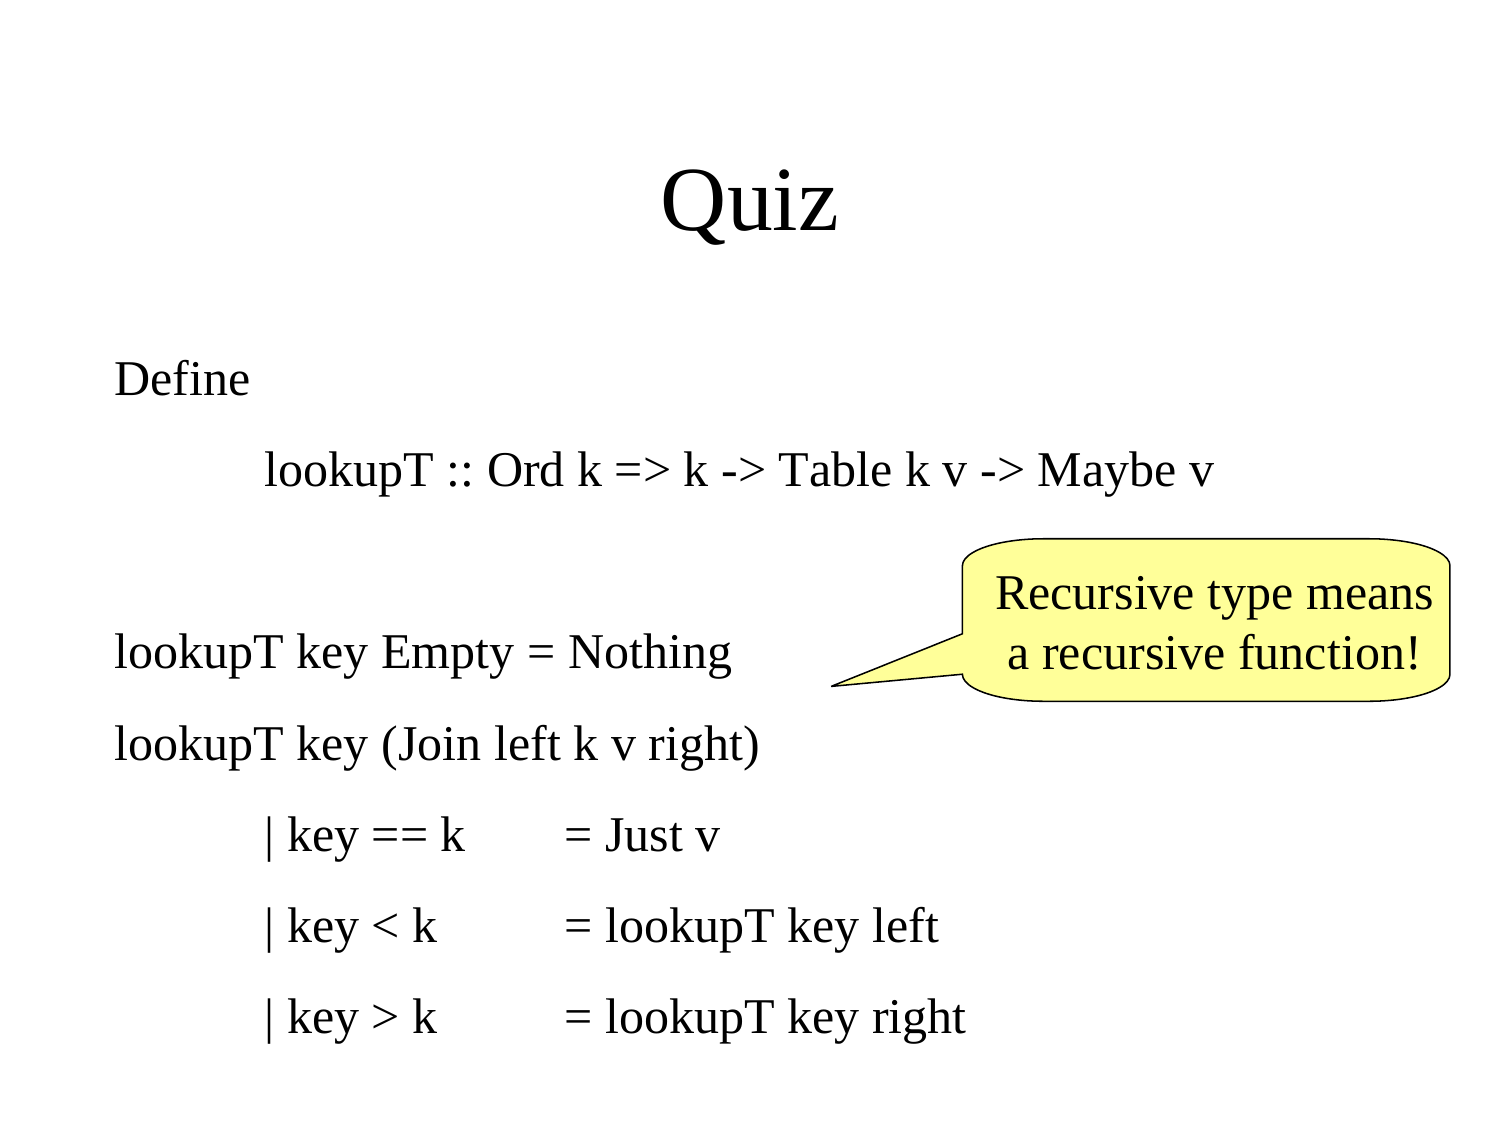

# Quiz
Define
	lookupT :: Ord k => k -> Table k v -> Maybe v
lookupT key Empty = Nothing
lookupT key (Join left k v right)
	| key == k	= Just v
	| key < k	= lookupT key left
	| key > k	= lookupT key right
Recursive type means
a recursive function!